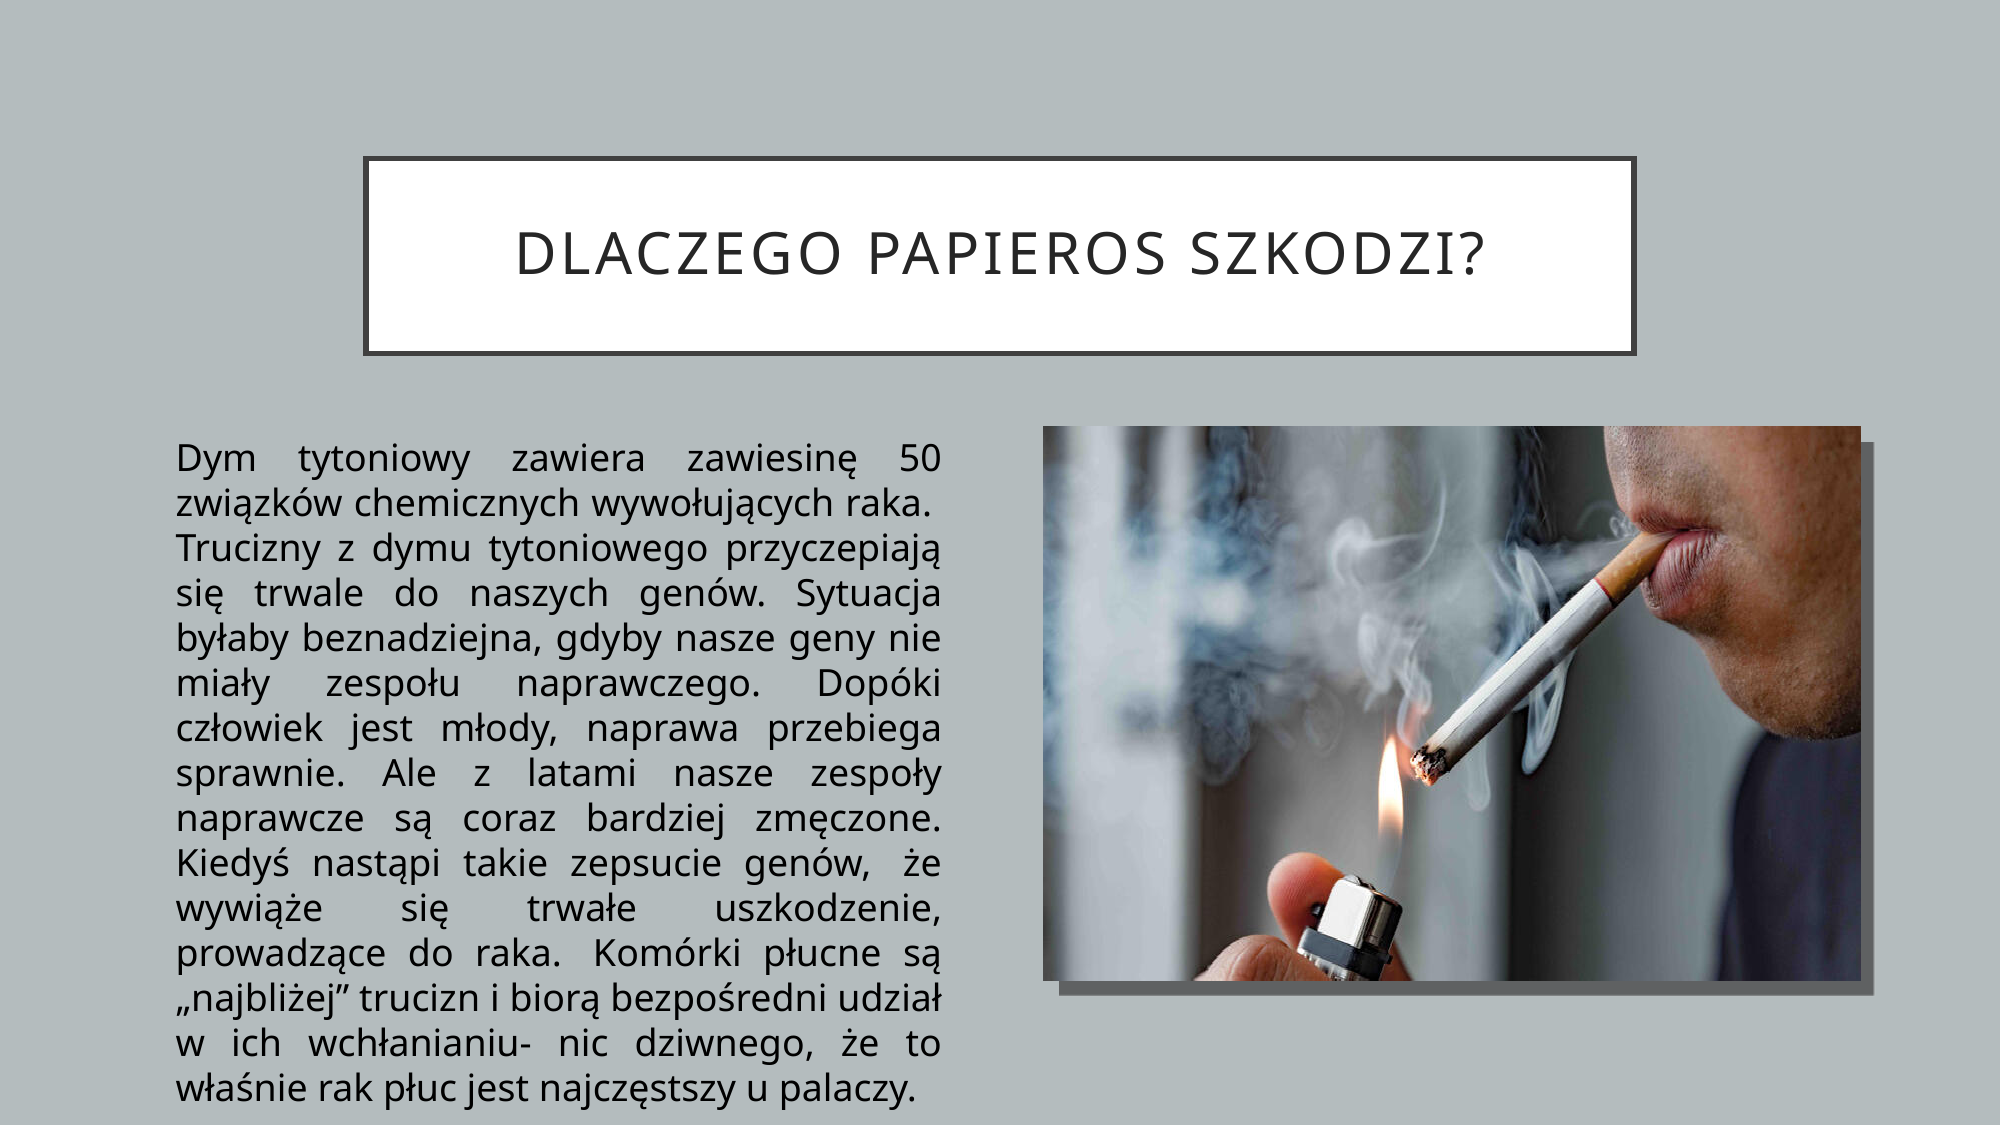

# Dlaczego papieros szkodzi?
Dym tytoniowy zawiera zawiesinę 50 związków chemicznych wywołujących raka.  Trucizny z dymu tytoniowego przyczepiają się trwale do naszych genów. Sytuacja byłaby beznadziejna, gdyby nasze geny nie miały zespołu naprawczego. Dopóki człowiek jest młody, naprawa przebiega sprawnie. Ale z latami nasze zespoły naprawcze są coraz bardziej zmęczone. Kiedyś nastąpi takie zepsucie genów,  że wywiąże się trwałe uszkodzenie, prowadzące do raka.  Komórki płucne są „najbliżej” trucizn i biorą bezpośredni udział w ich wchłanianiu- nic dziwnego, że to właśnie rak płuc jest najczęstszy u palaczy.